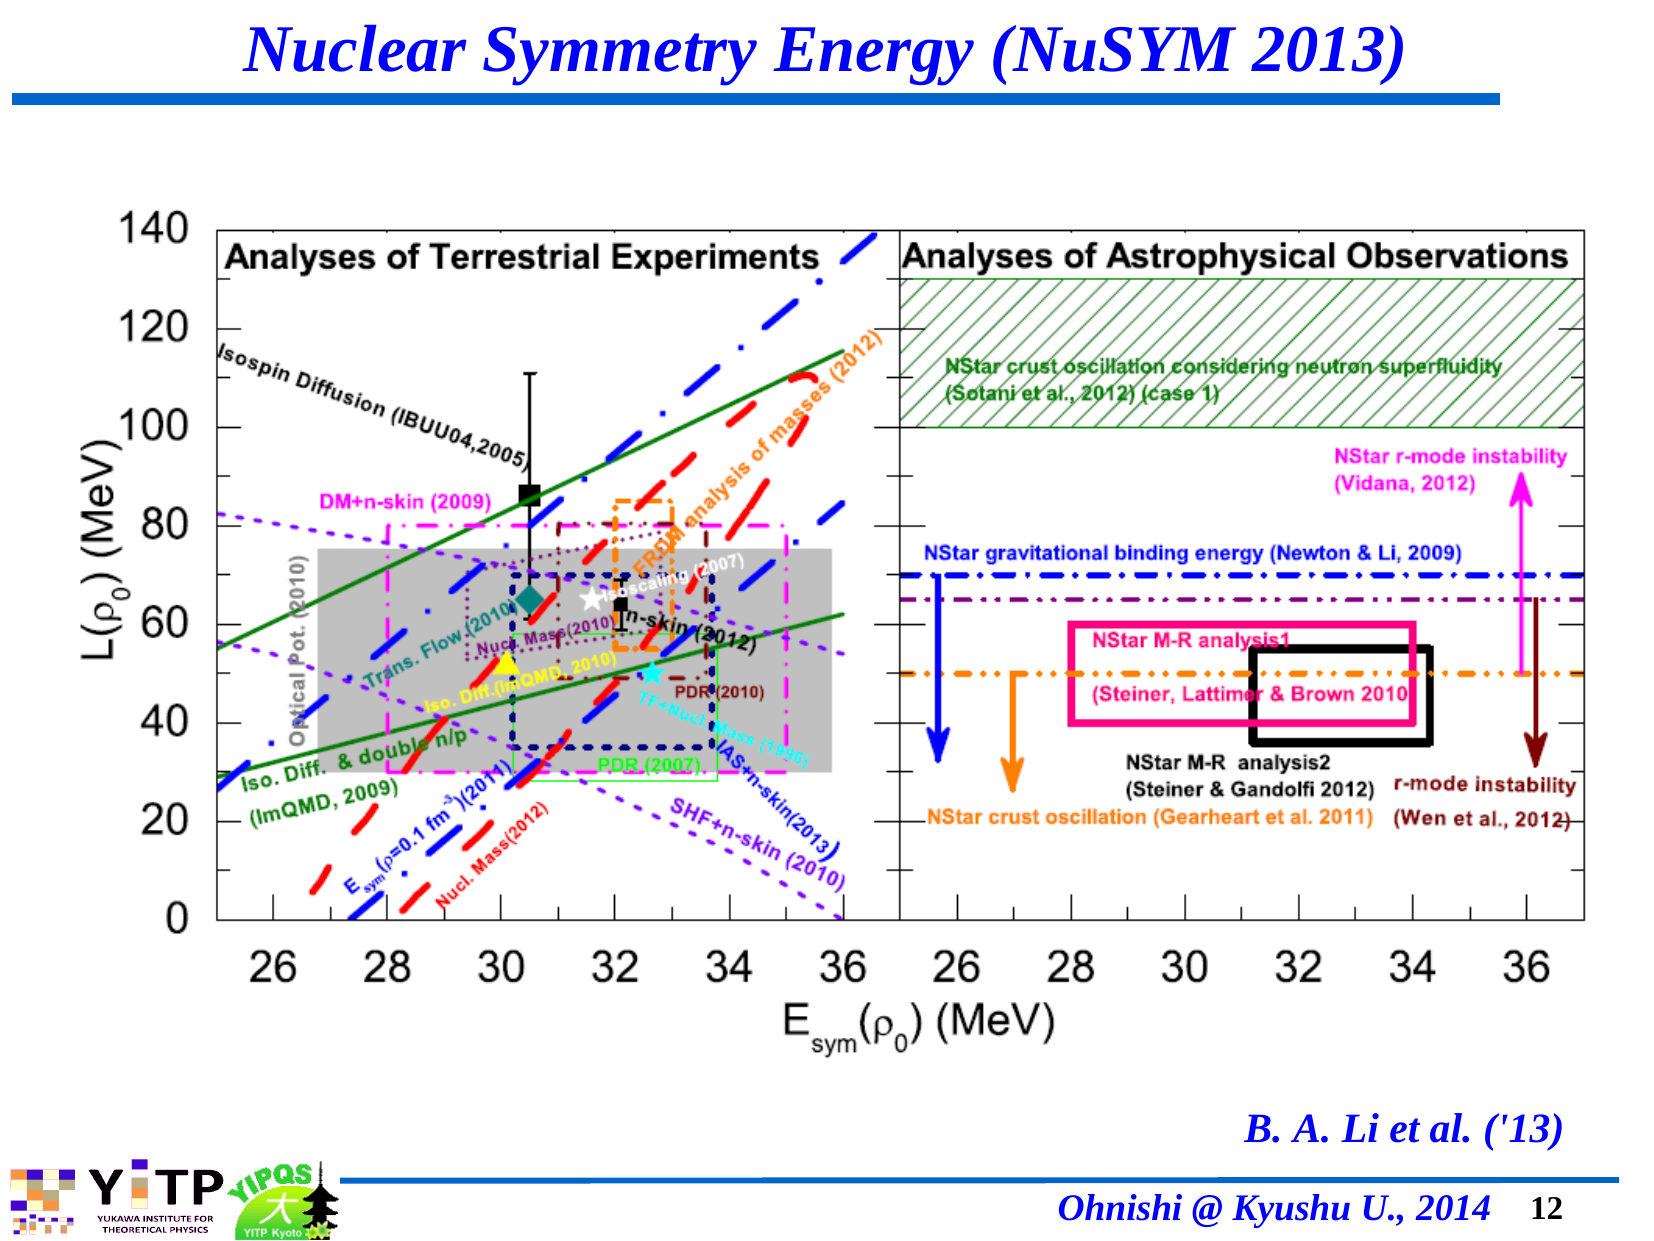

# Nuclear Symmetry Energy (NuSYM 2013)
B. A. Li et al. ('13)